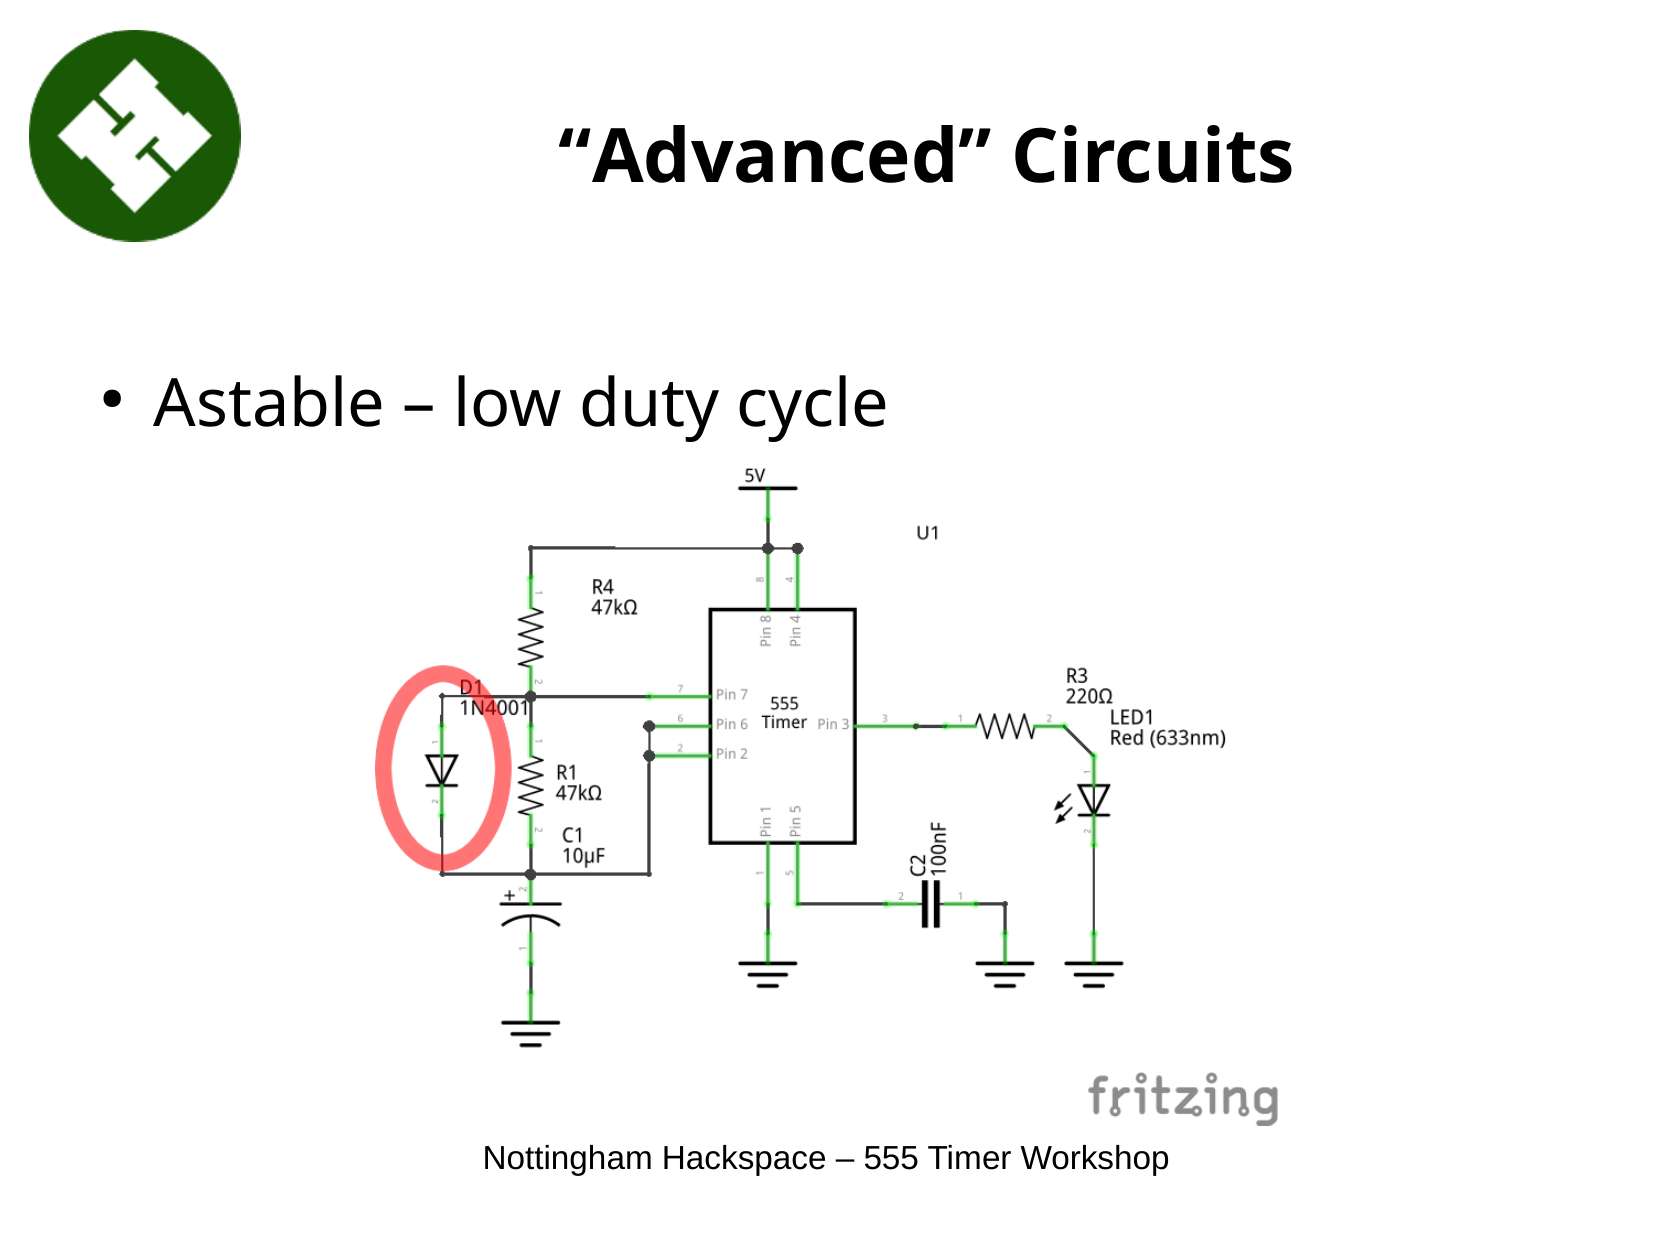

# “Advanced” Circuits
Astable – low duty cycle
Nottinghack Elecronics - 555 Timer